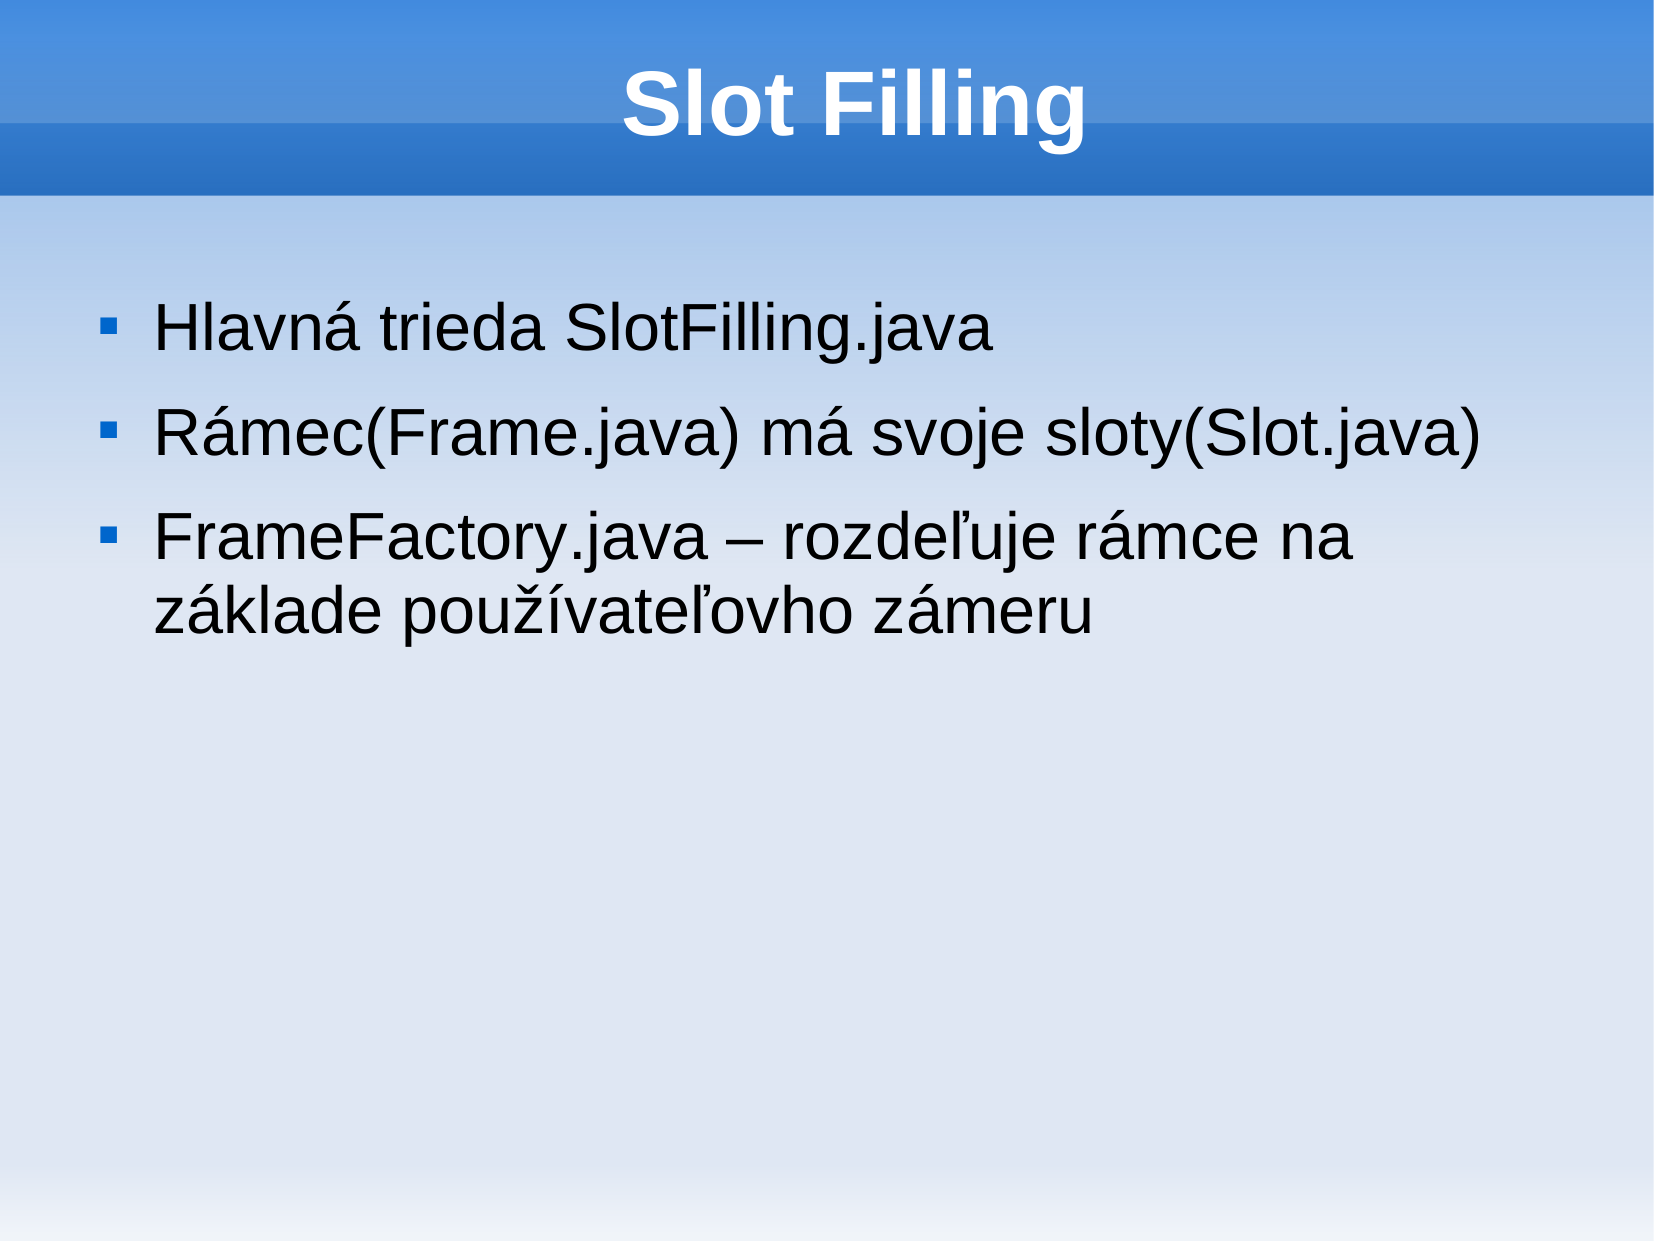

# Slot Filling
Hlavná trieda SlotFilling.java
Rámec(Frame.java) má svoje sloty(Slot.java)
FrameFactory.java – rozdeľuje rámce na základe používateľovho zámeru